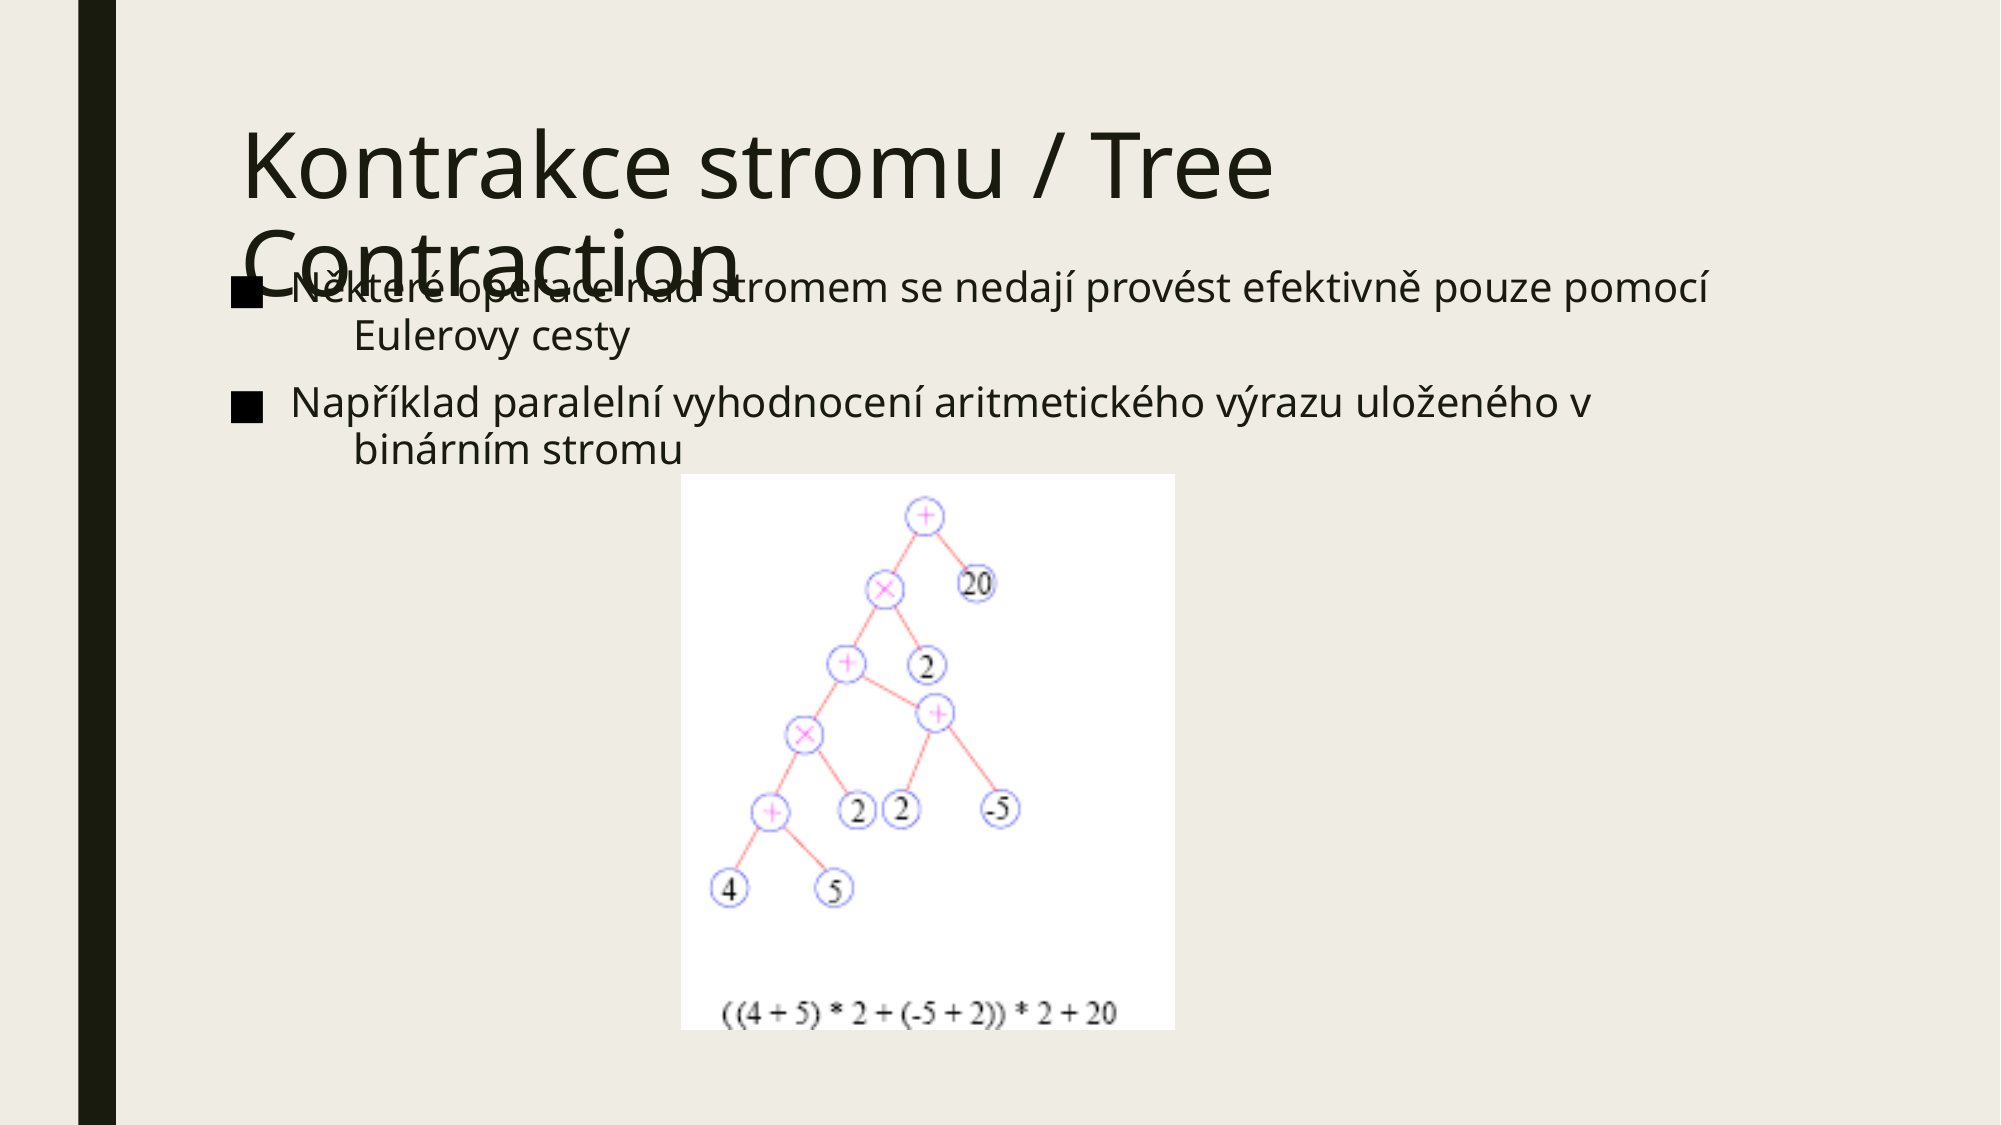

# Kontrakce stromu / Tree Contraction
Některé operace nad stromem se nedají provést efektivně pouze pomocí Eulerovy cesty
Například paralelní vyhodnocení aritmetického výrazu uloženého v binárním stromu